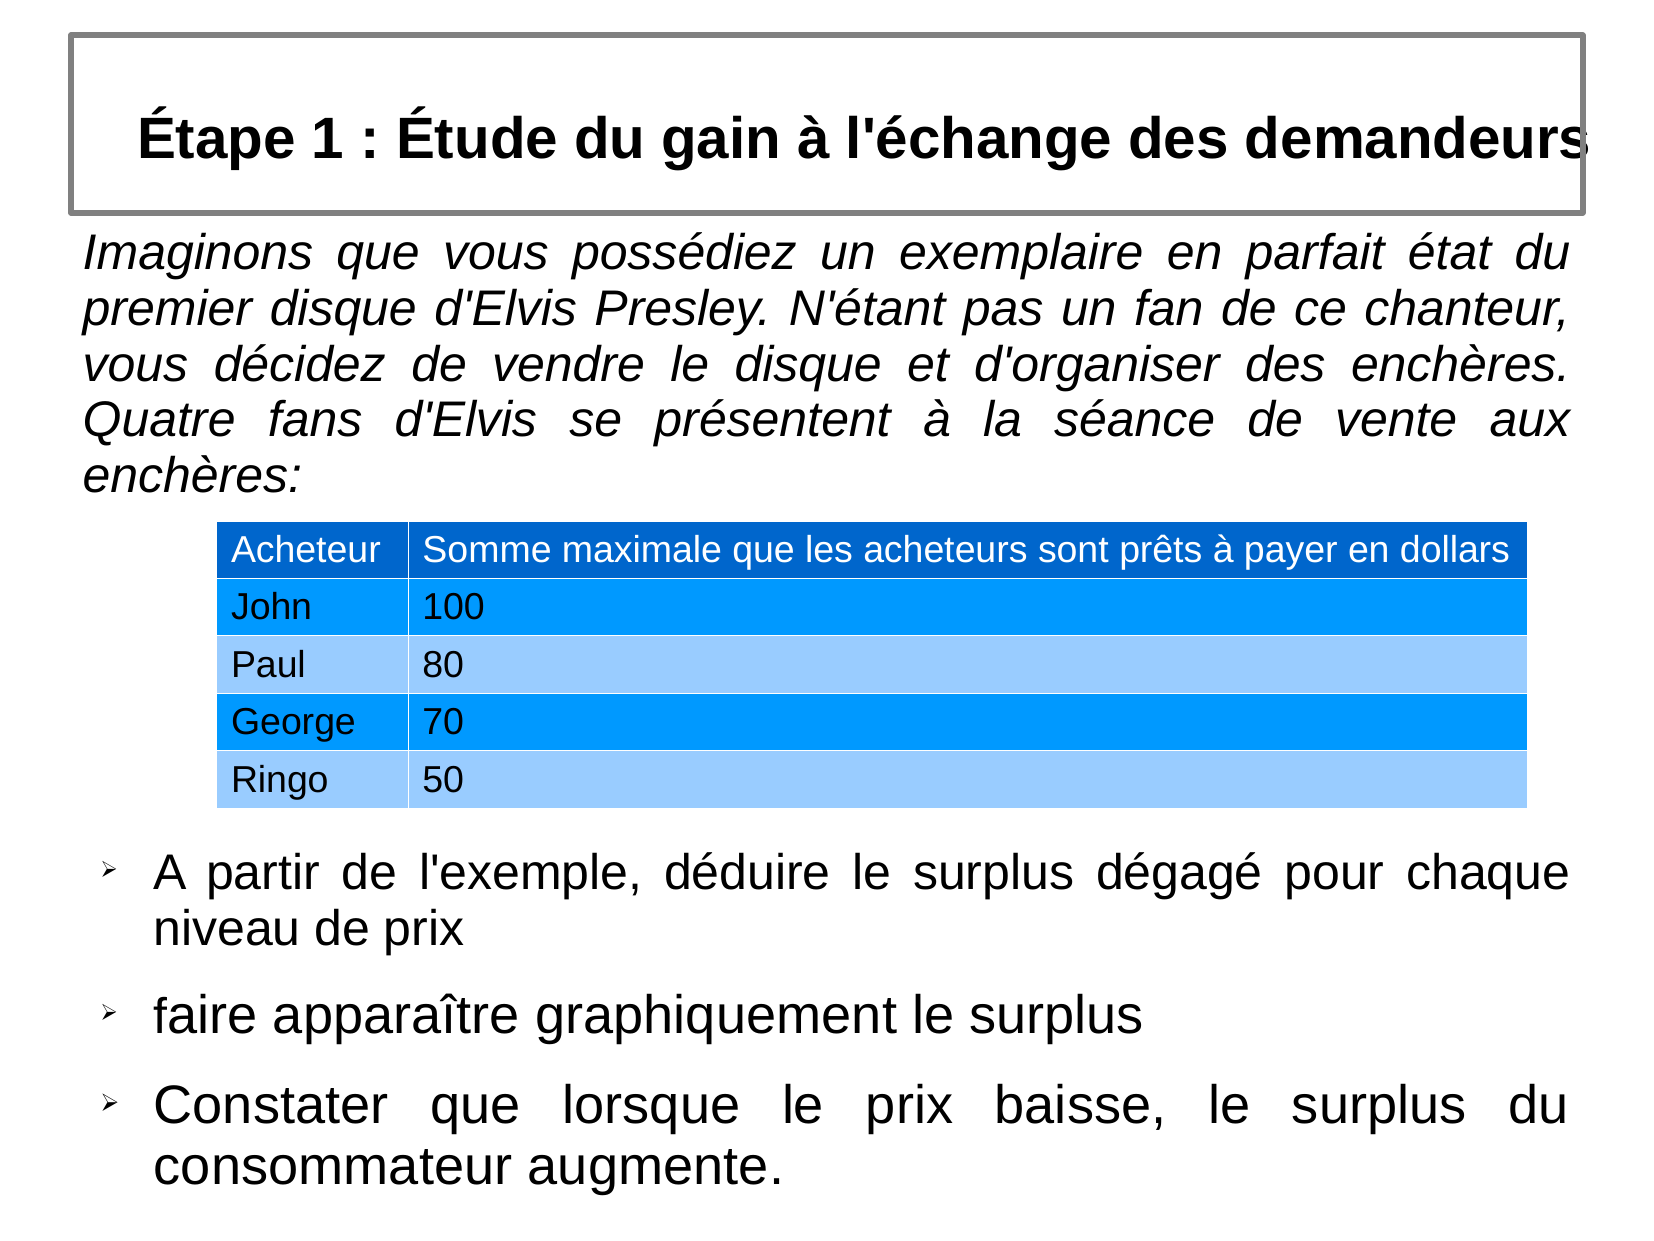

Étape 1 : Étude du gain à l'échange des demandeurs
# Imaginons que vous possédiez un exemplaire en parfait état du premier disque d'Elvis Presley. N'étant pas un fan de ce chanteur, vous décidez de vendre le disque et d'organiser des enchères. Quatre fans d'Elvis se présentent à la séance de vente aux enchères:
A partir de l'exemple, déduire le surplus dégagé pour chaque niveau de prix
faire apparaître graphiquement le surplus
Constater que lorsque le prix baisse, le surplus du consommateur augmente.
| Acheteur | Somme maximale que les acheteurs sont prêts à payer en dollars |
| --- | --- |
| John | 100 |
| Paul | 80 |
| George | 70 |
| Ringo | 50 |